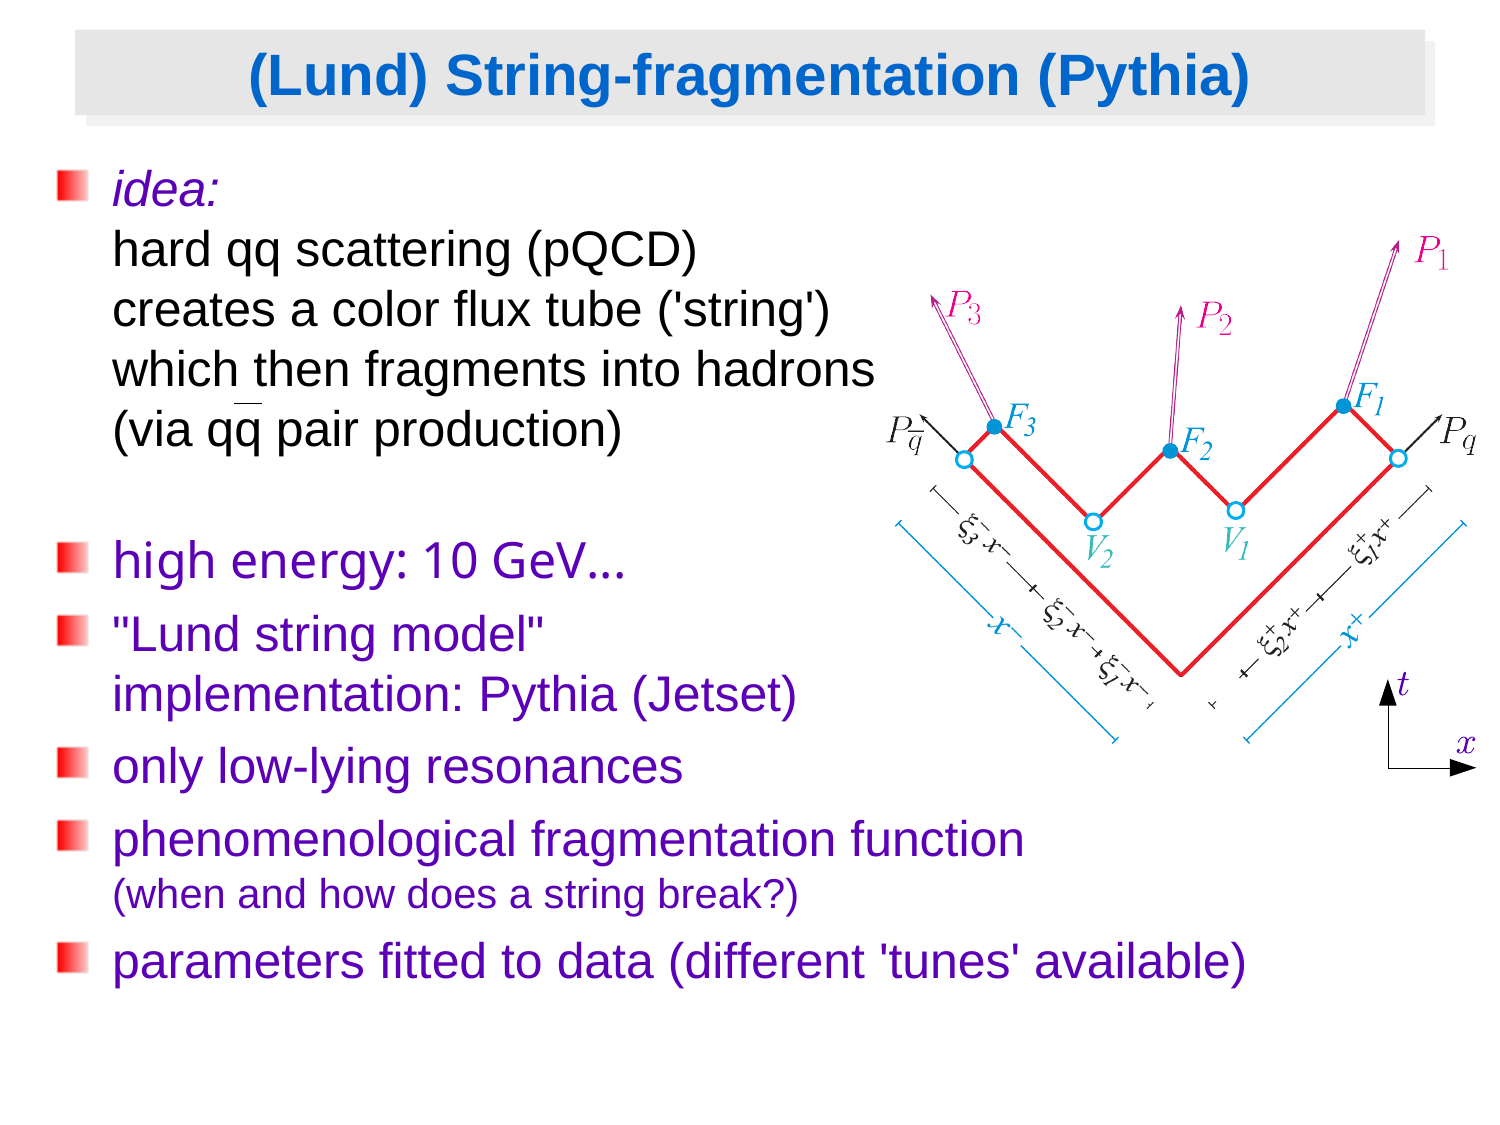

# (Lund) String-fragmentation (Pythia)
idea:
hard qq scattering (pQCD)
creates a color flux tube ('string')
which then fragments into hadrons
(via qq pair production)
high energy: 10 GeV...
"Lund string model"
implementation: Pythia (Jetset)
only low-lying resonances
phenomenological fragmentation function
(when and how does a string break?)
parameters fitted to data (different 'tunes' available)